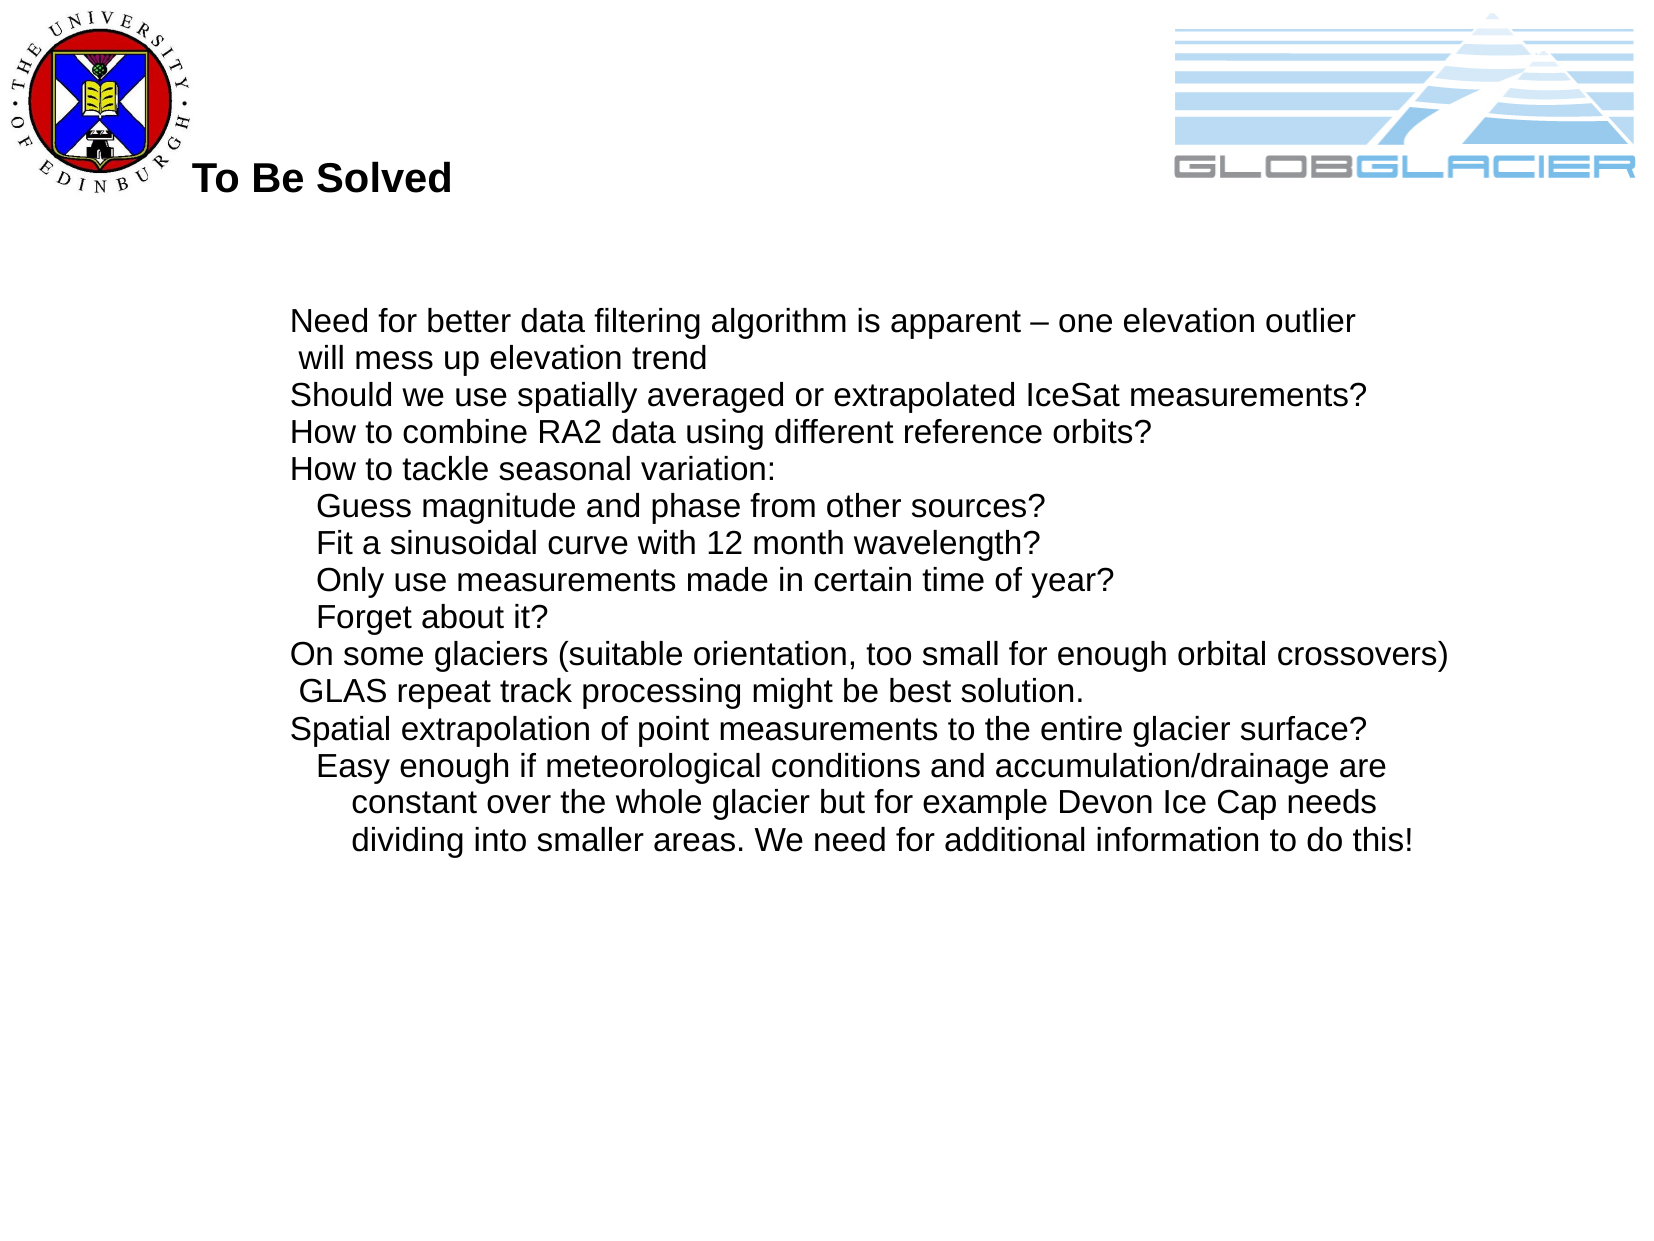

To Be Solved
 Need for better data filtering algorithm is apparent – one elevation outlier
 will mess up elevation trend
 Should we use spatially averaged or extrapolated IceSat measurements?
 How to combine RA2 data using different reference orbits?
 How to tackle seasonal variation:
Guess magnitude and phase from other sources?
Fit a sinusoidal curve with 12 month wavelength?
Only use measurements made in certain time of year?
Forget about it?
 On some glaciers (suitable orientation, too small for enough orbital crossovers)
 GLAS repeat track processing might be best solution.
 Spatial extrapolation of point measurements to the entire glacier surface?
Easy enough if meteorological conditions and accumulation/drainage are
constant over the whole glacier but for example Devon Ice Cap needs
dividing into smaller areas. We need for additional information to do this!